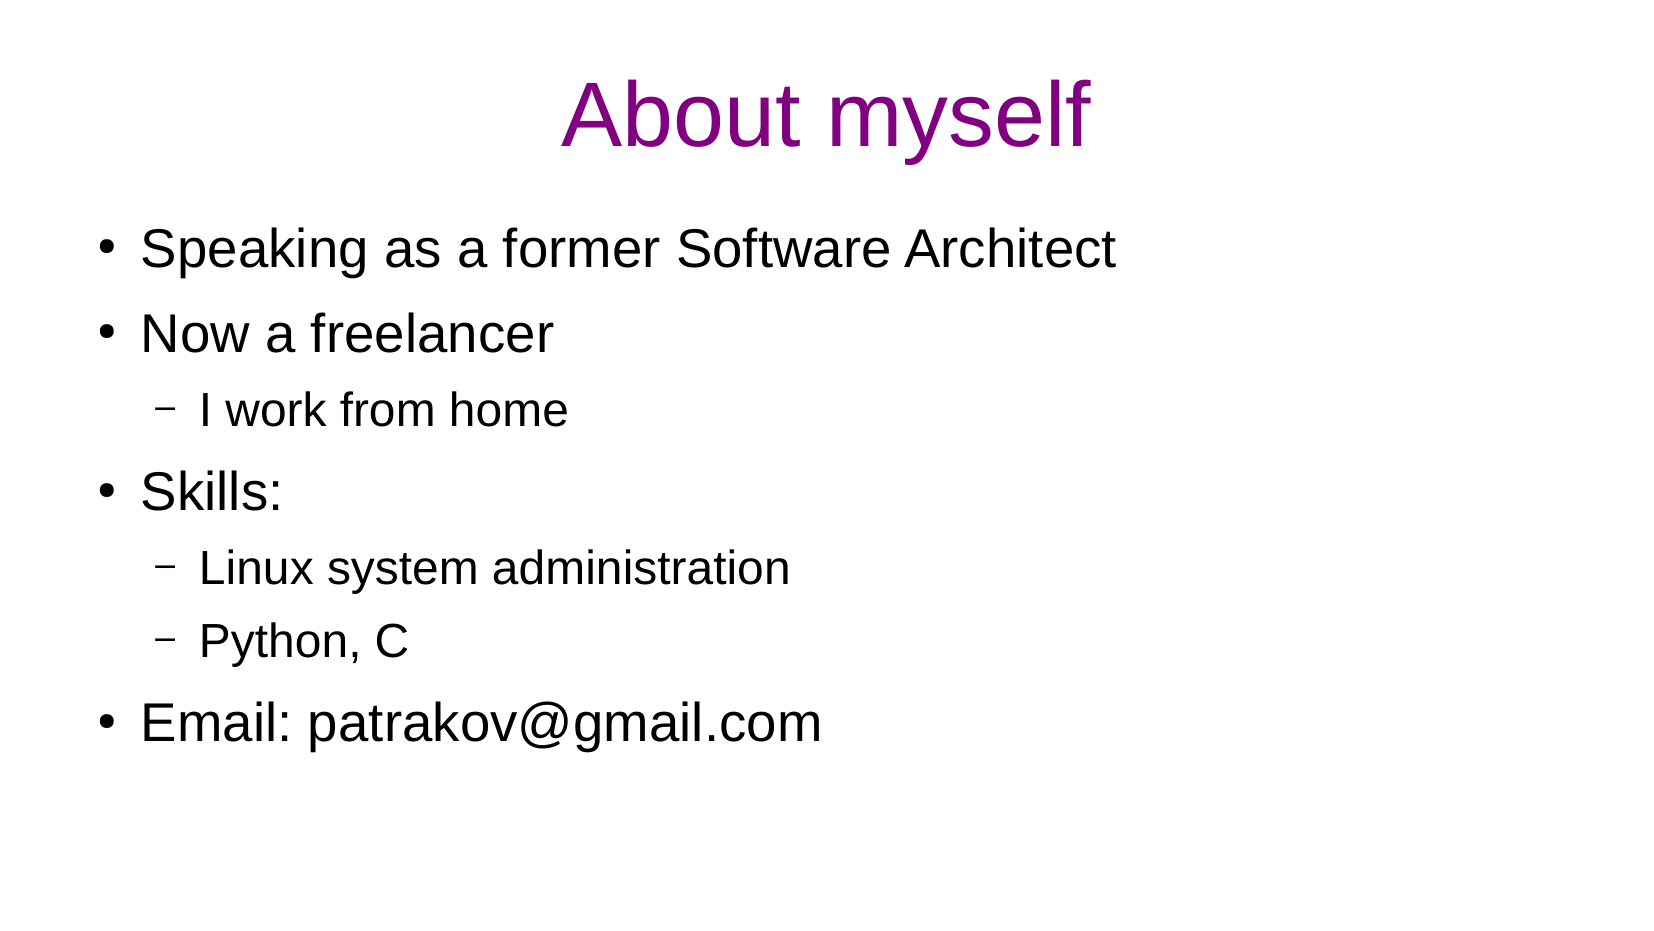

# About myself
Speaking as a former Software Architect
Now a freelancer
I work from home
Skills:
Linux system administration
Python, C
Email: patrakov@gmail.com